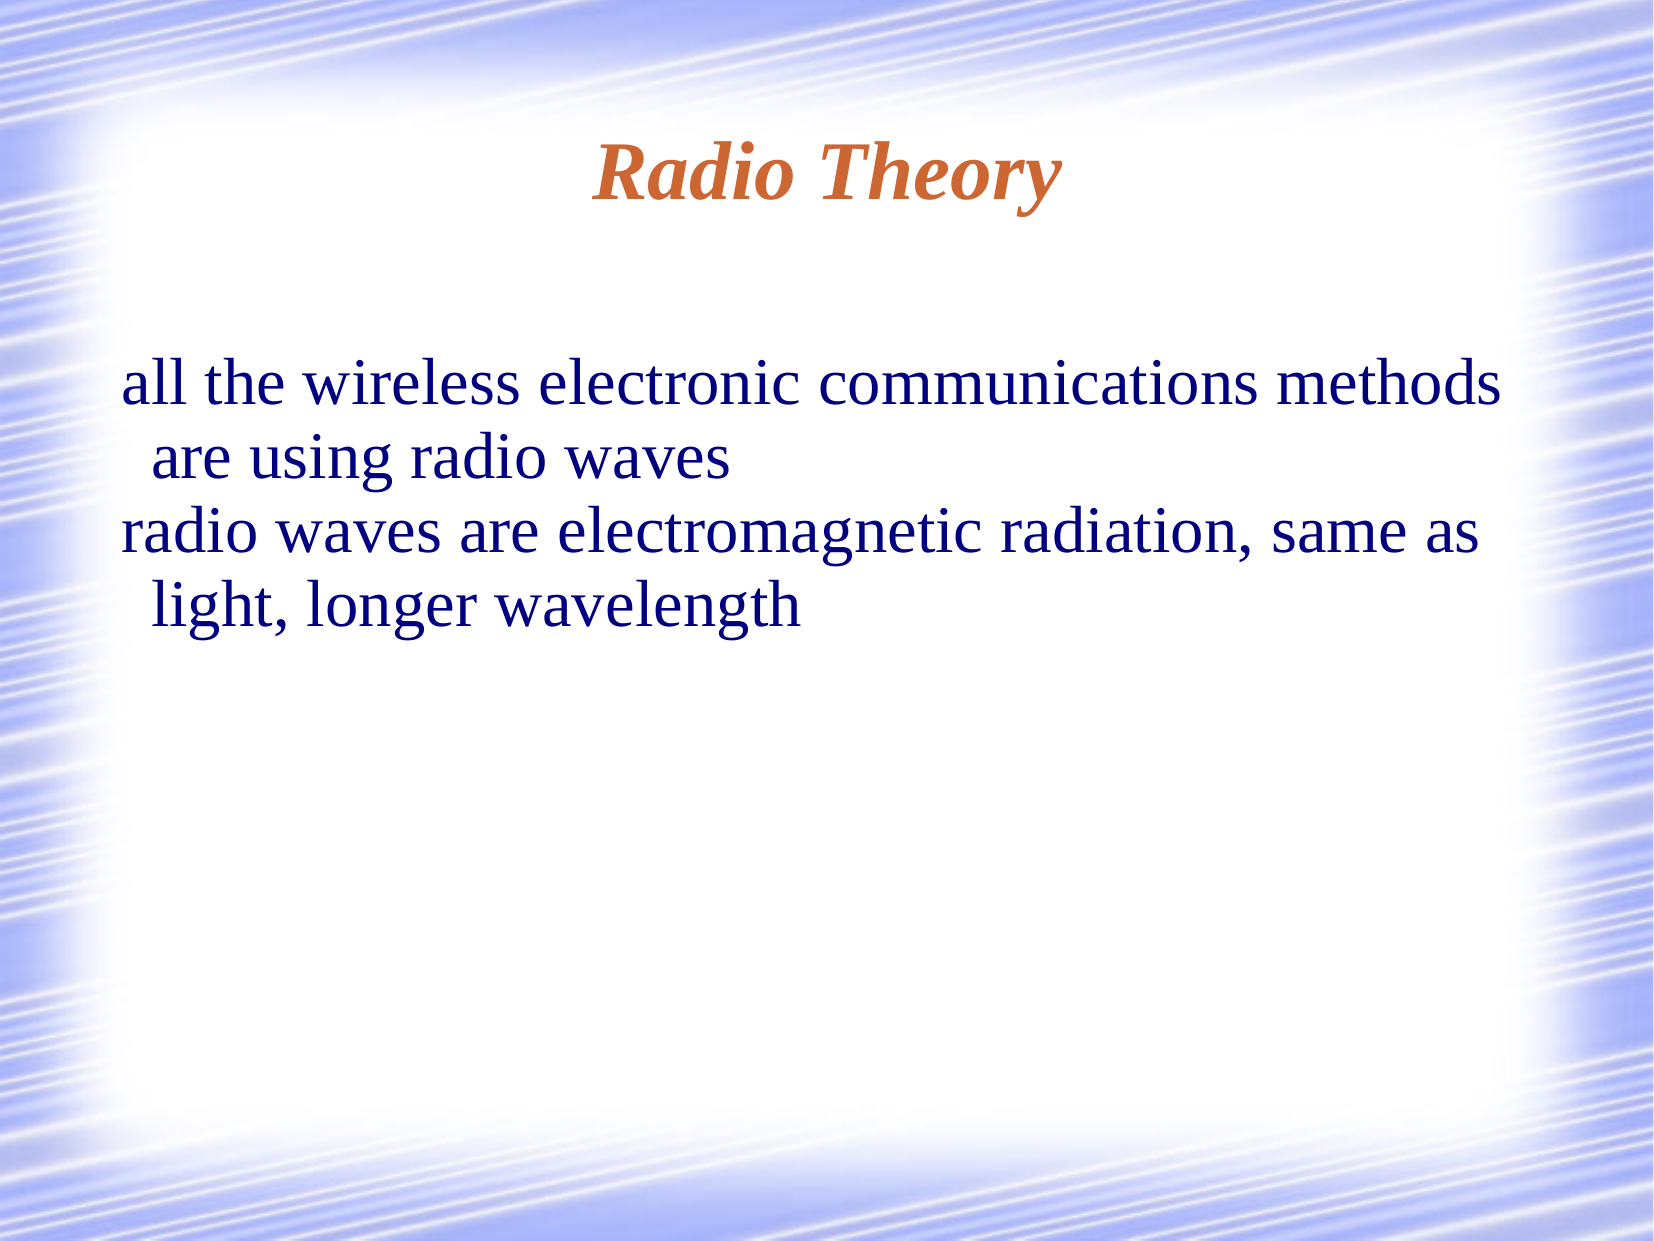

# Radio Theory
all the wireless electronic communications methods are using radio waves
radio waves are electromagnetic radiation, same as light, longer wavelength